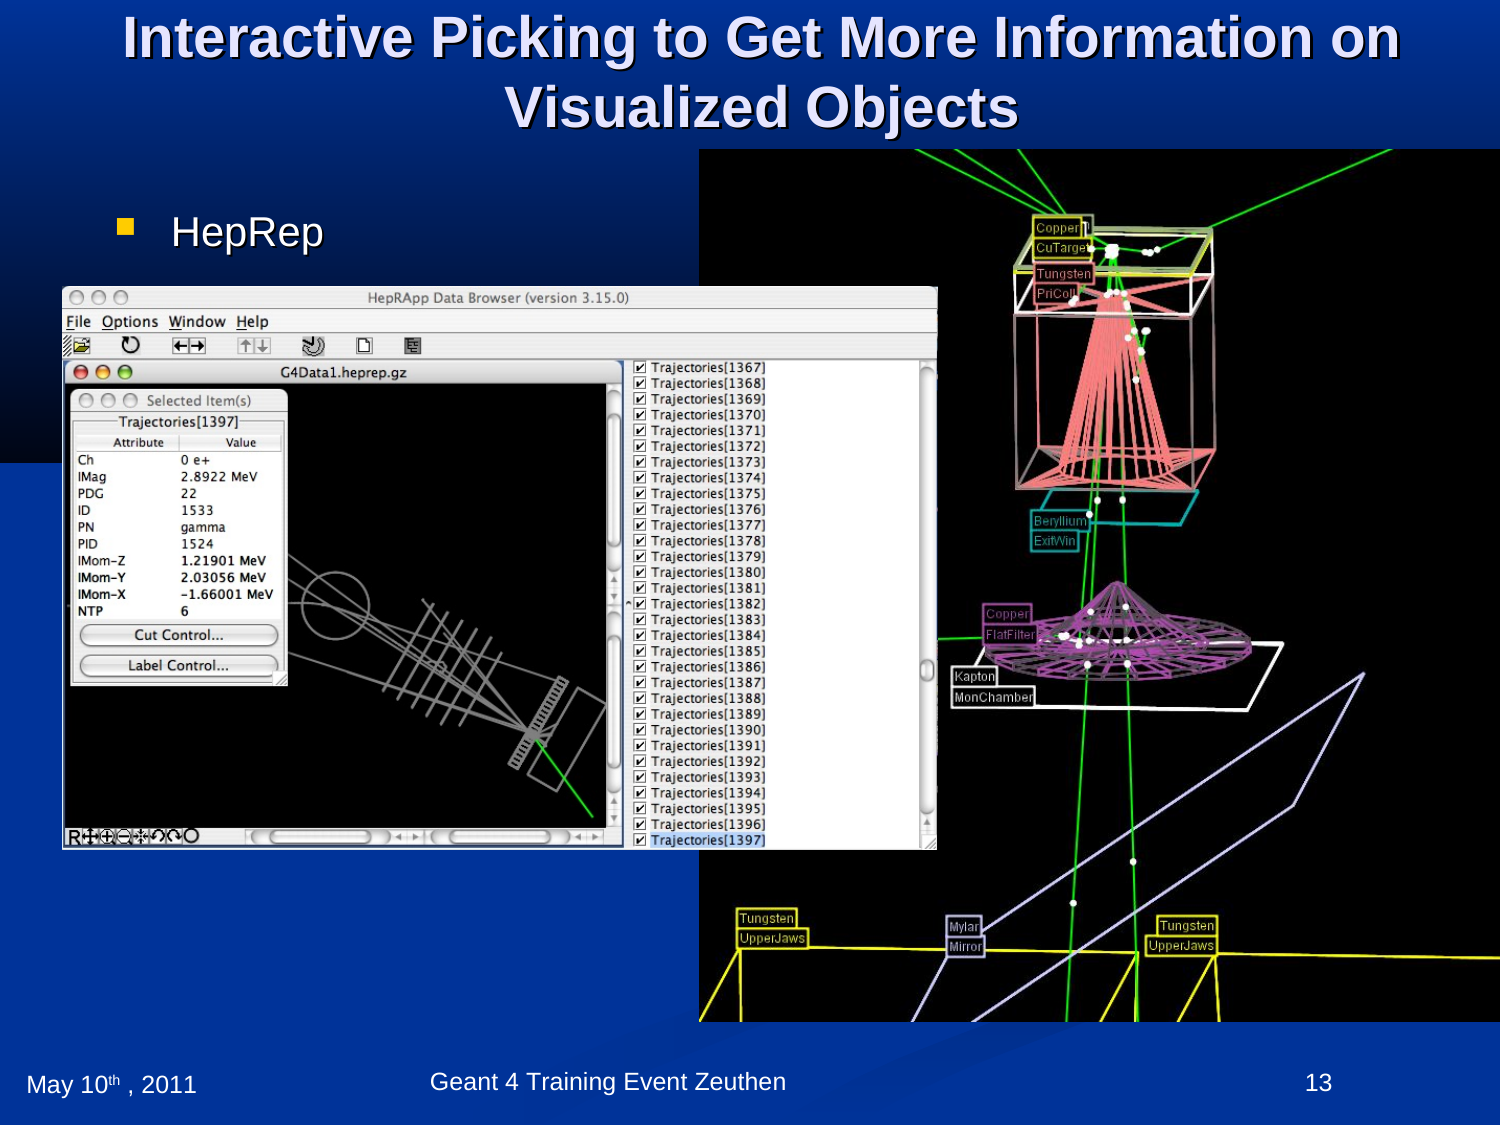

# Interactive Picking to Get More Information on Visualized Objects
HepRep
Introduction to Geant4 Visualization J. Perl
10 January 2011
13